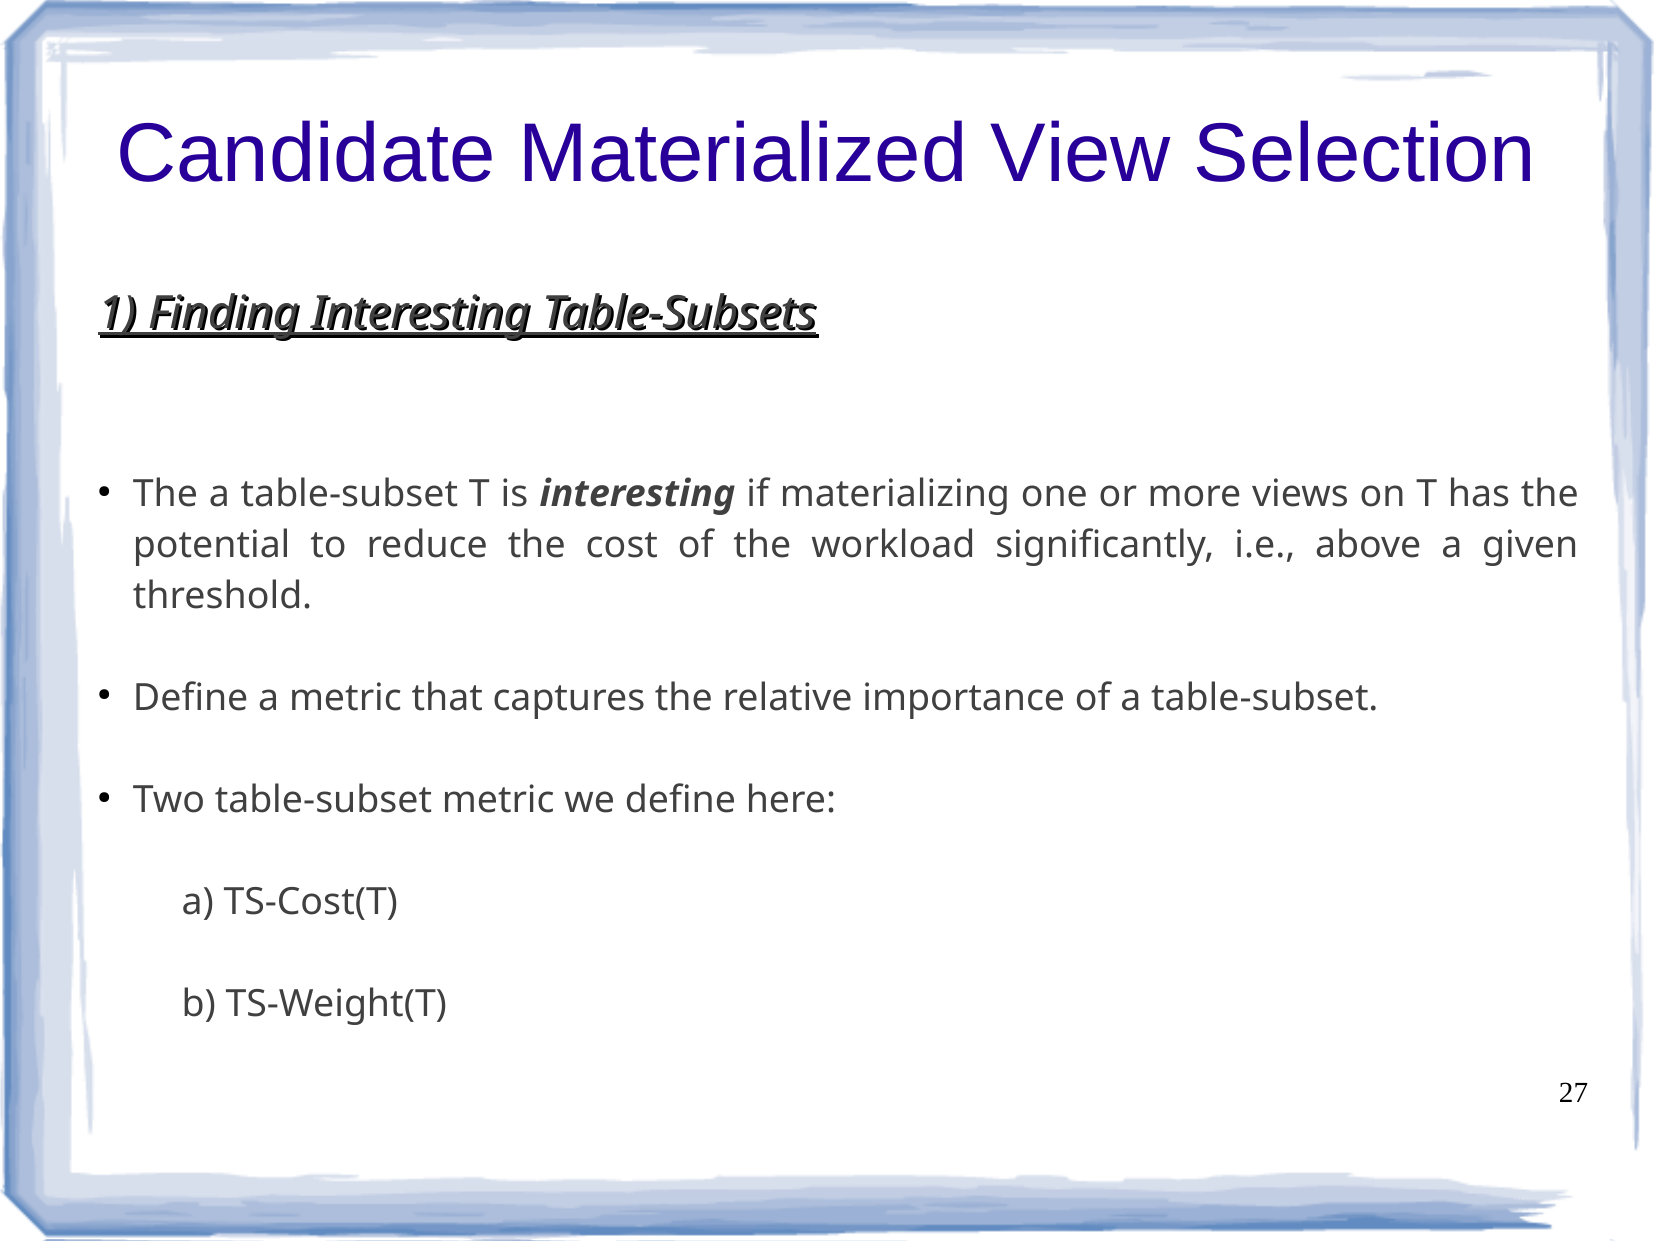

# Candidate Materialized View Selection
1) Finding Interesting Table-Subsets
The a table-subset T is interesting if materializing one or more views on T has the potential to reduce the cost of the workload significantly, i.e., above a given threshold.
Define a metric that captures the relative importance of a table-subset.
Two table-subset metric we define here:
 a) TS-Cost(T)
 b) TS-Weight(T)
27